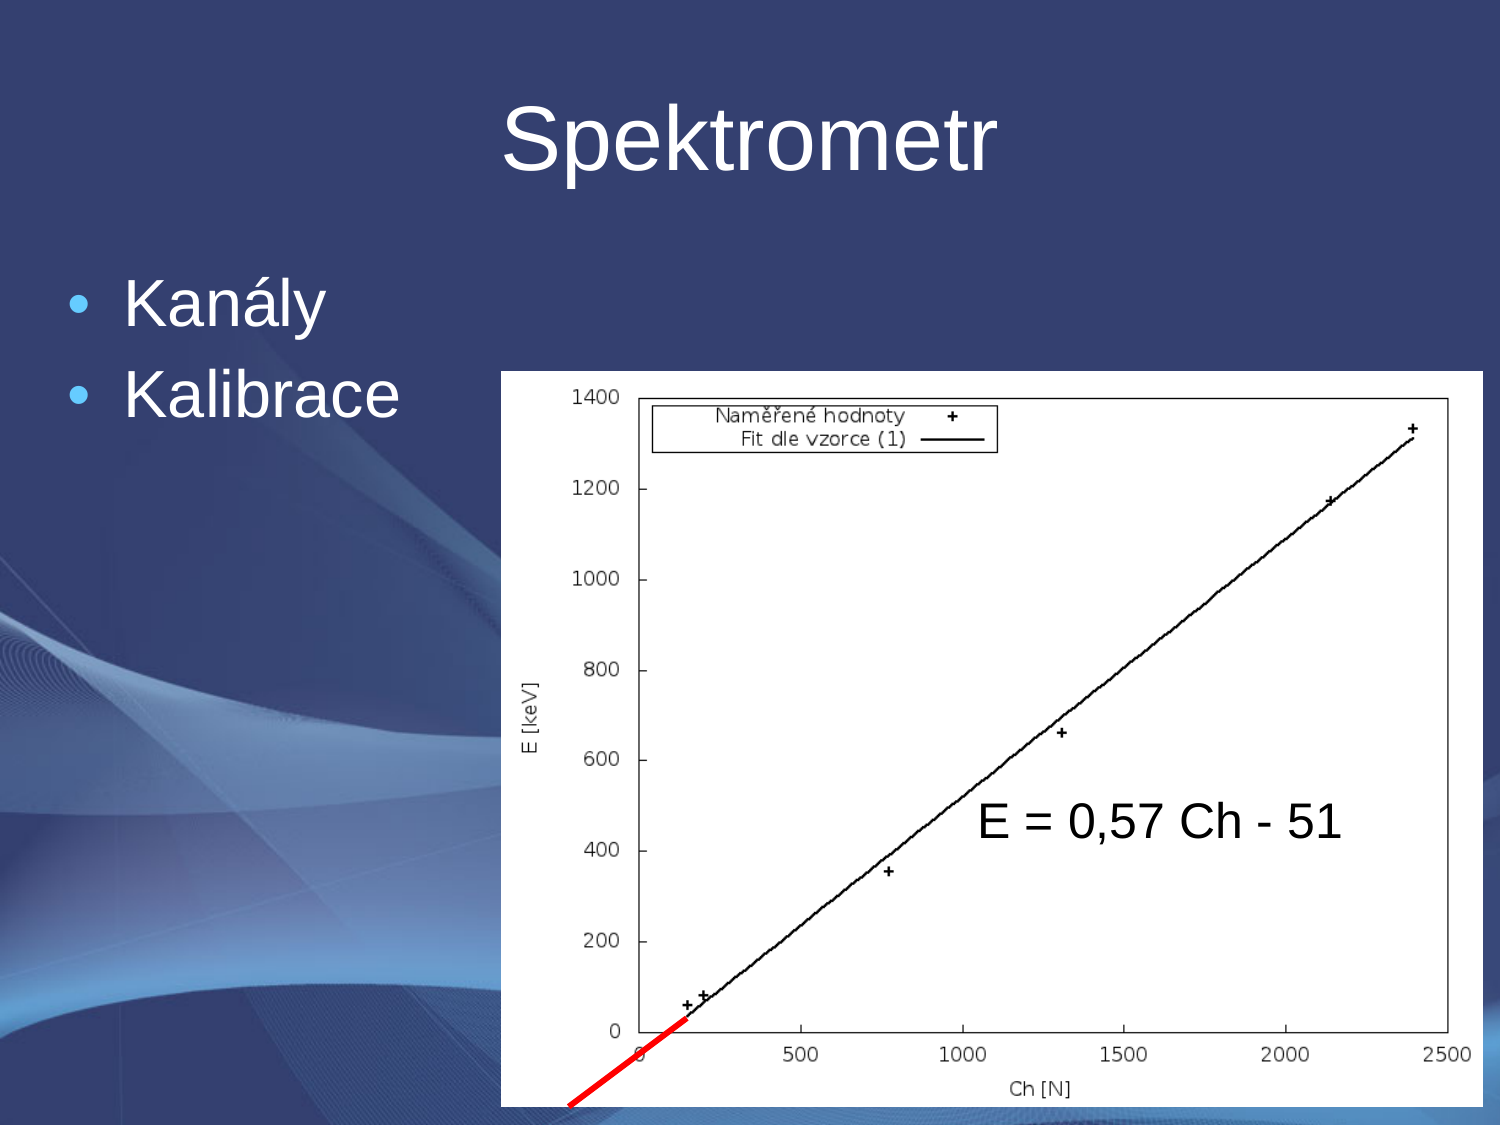

# Spektrometr
Kanály
Kalibrace
E = 0,57 Ch - 51